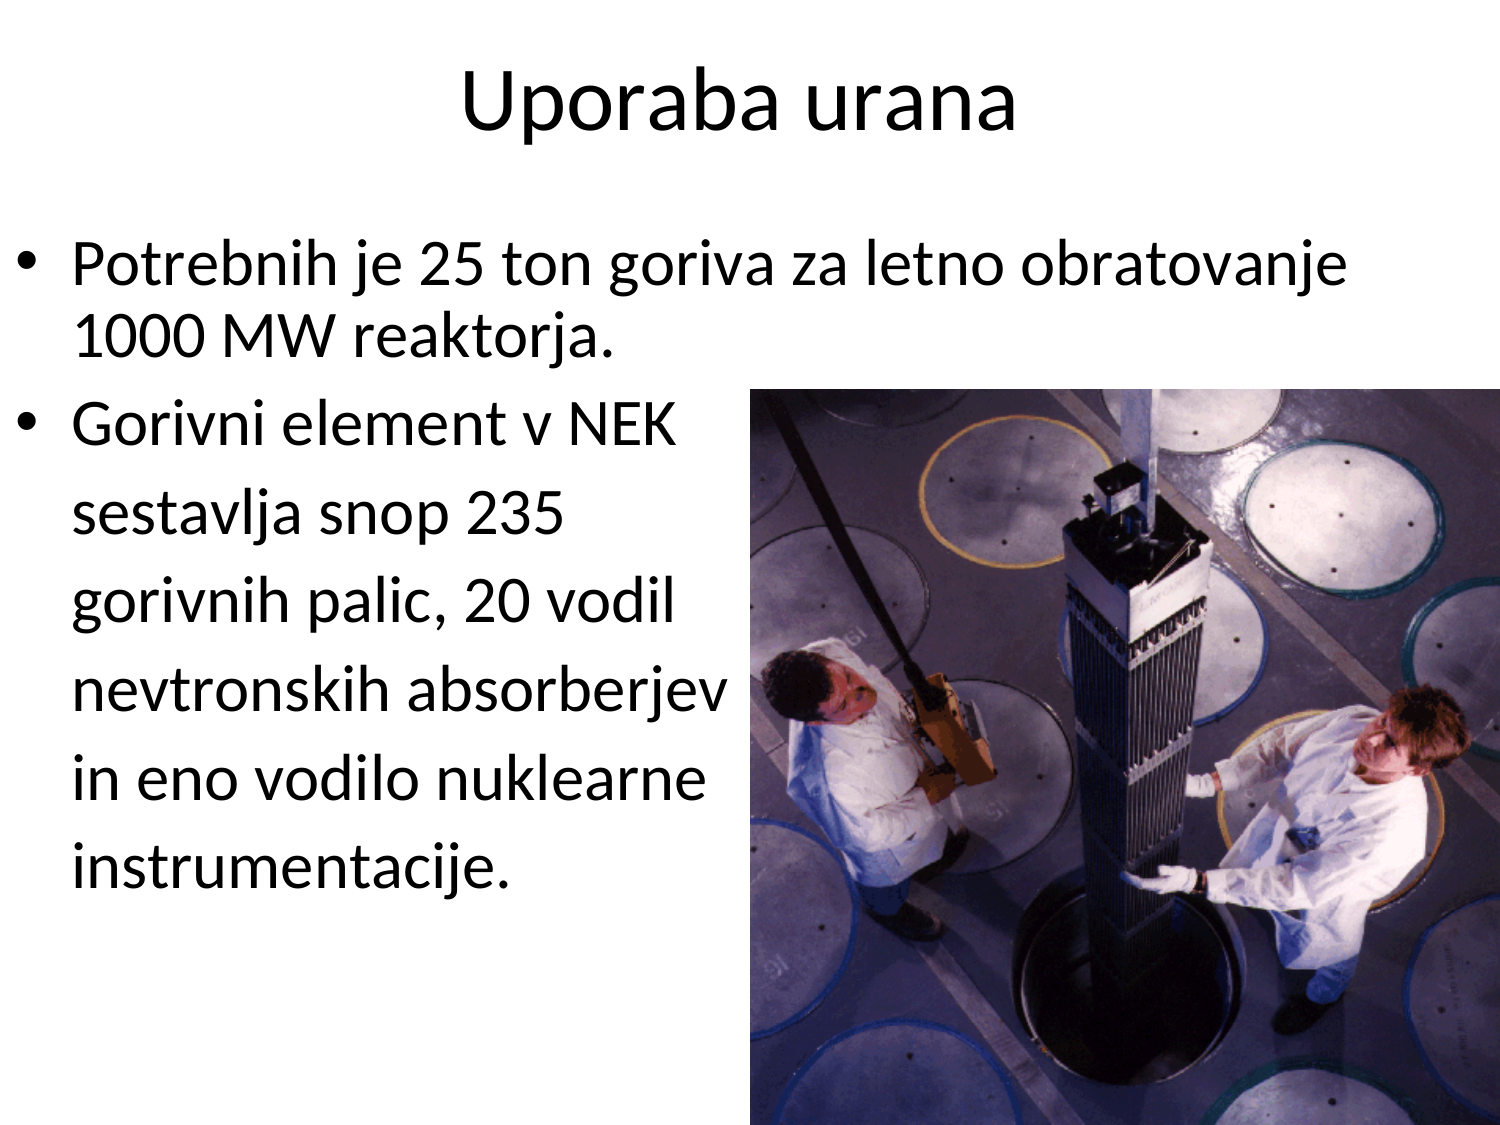

Uporaba urana
Potrebnih je 25 ton goriva za letno obratovanje 1000 MW reaktorja.
Gorivni element v NEK
	sestavlja snop 235
	gorivnih palic, 20 vodil
	nevtronskih absorberjev
	in eno vodilo nuklearne
	instrumentacije.